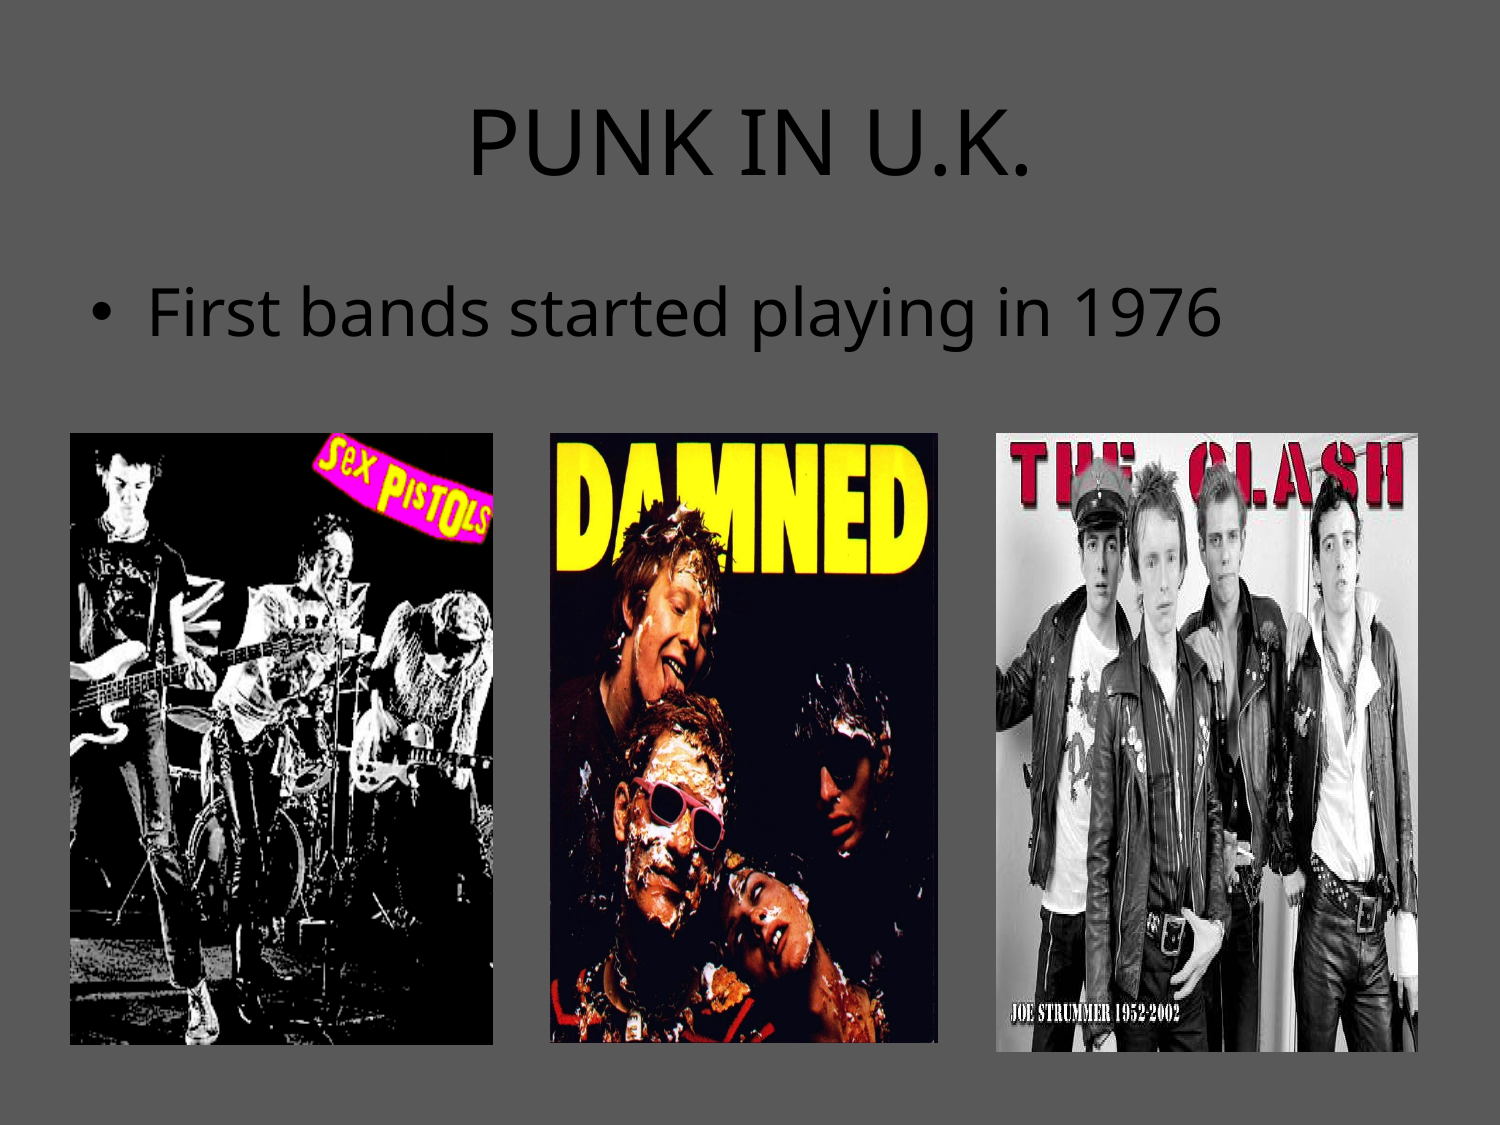

# PUNK IN U.K.
First bands started playing in 1976